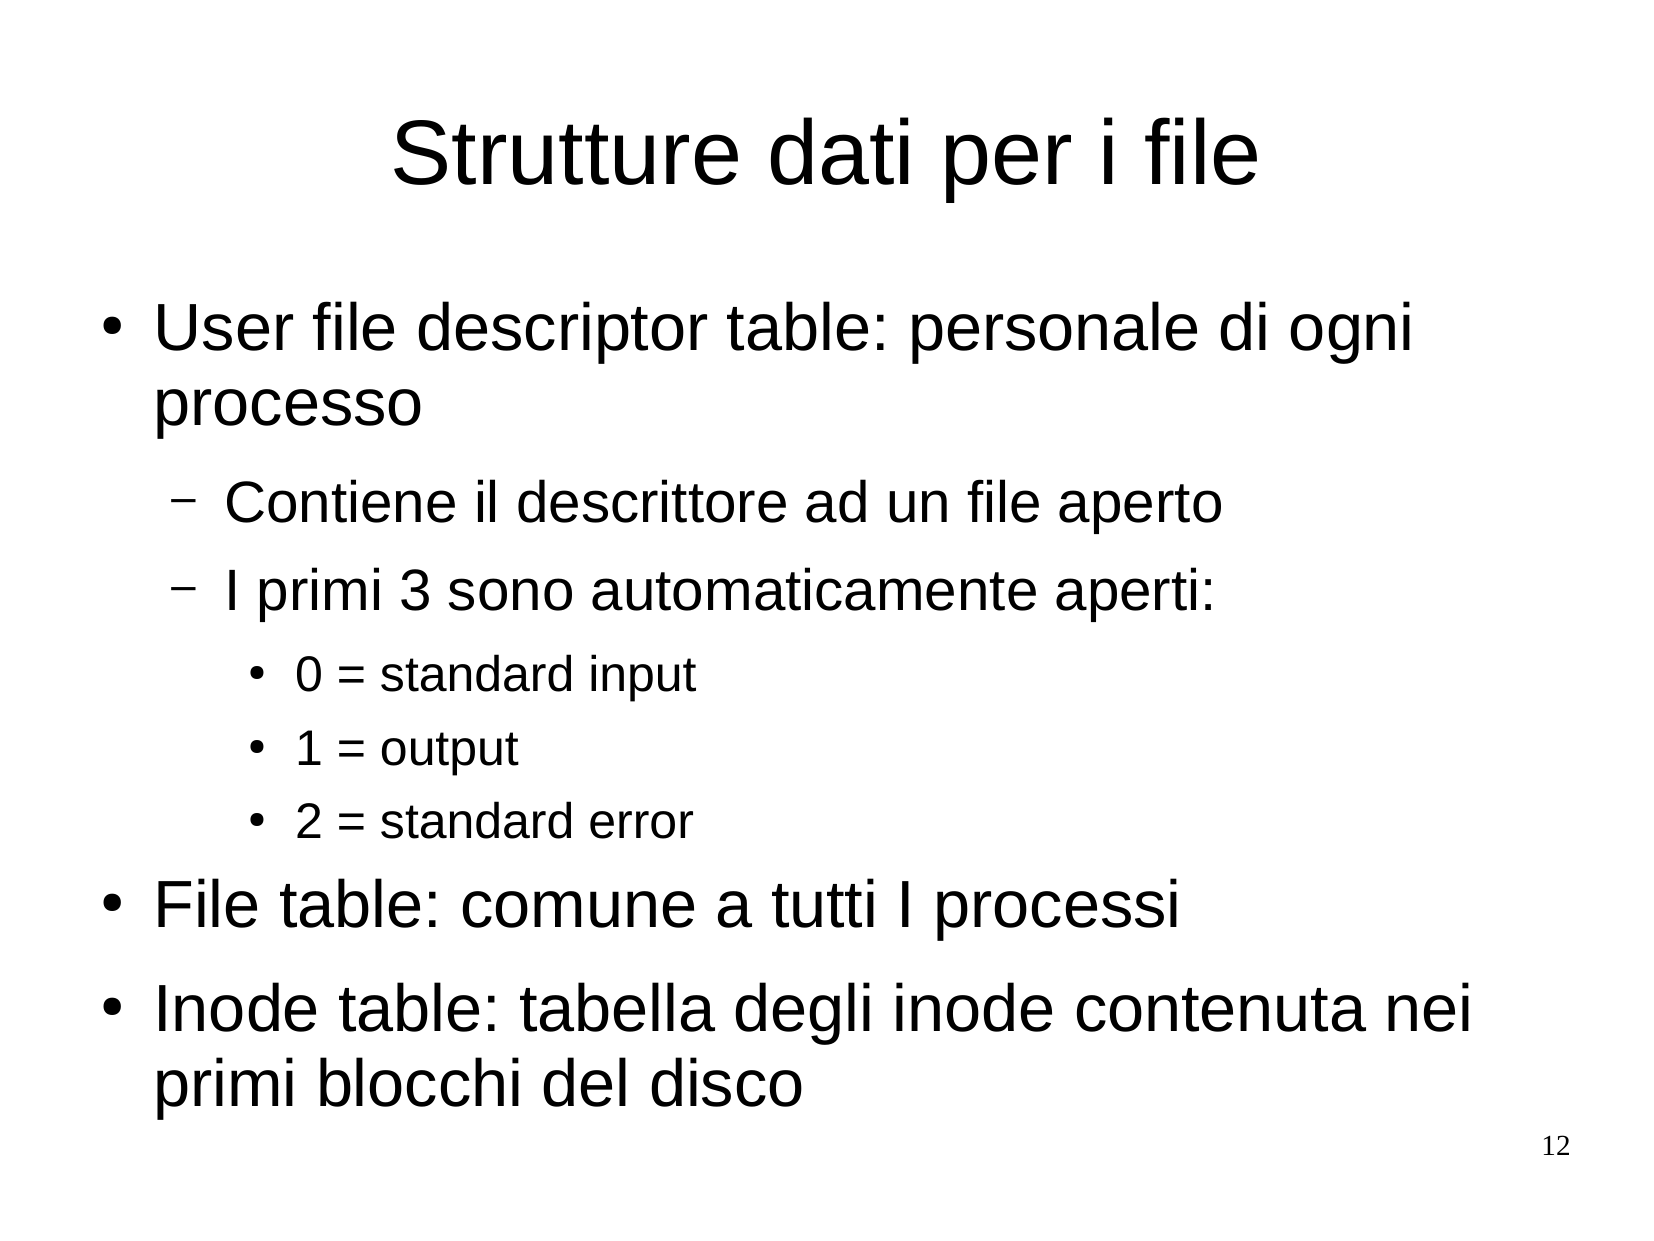

# Strutture dati per i file
User file descriptor table: personale di ogni processo
Contiene il descrittore ad un file aperto
I primi 3 sono automaticamente aperti:
0 = standard input
1 = output
2 = standard error
File table: comune a tutti I processi
Inode table: tabella degli inode contenuta nei primi blocchi del disco
12